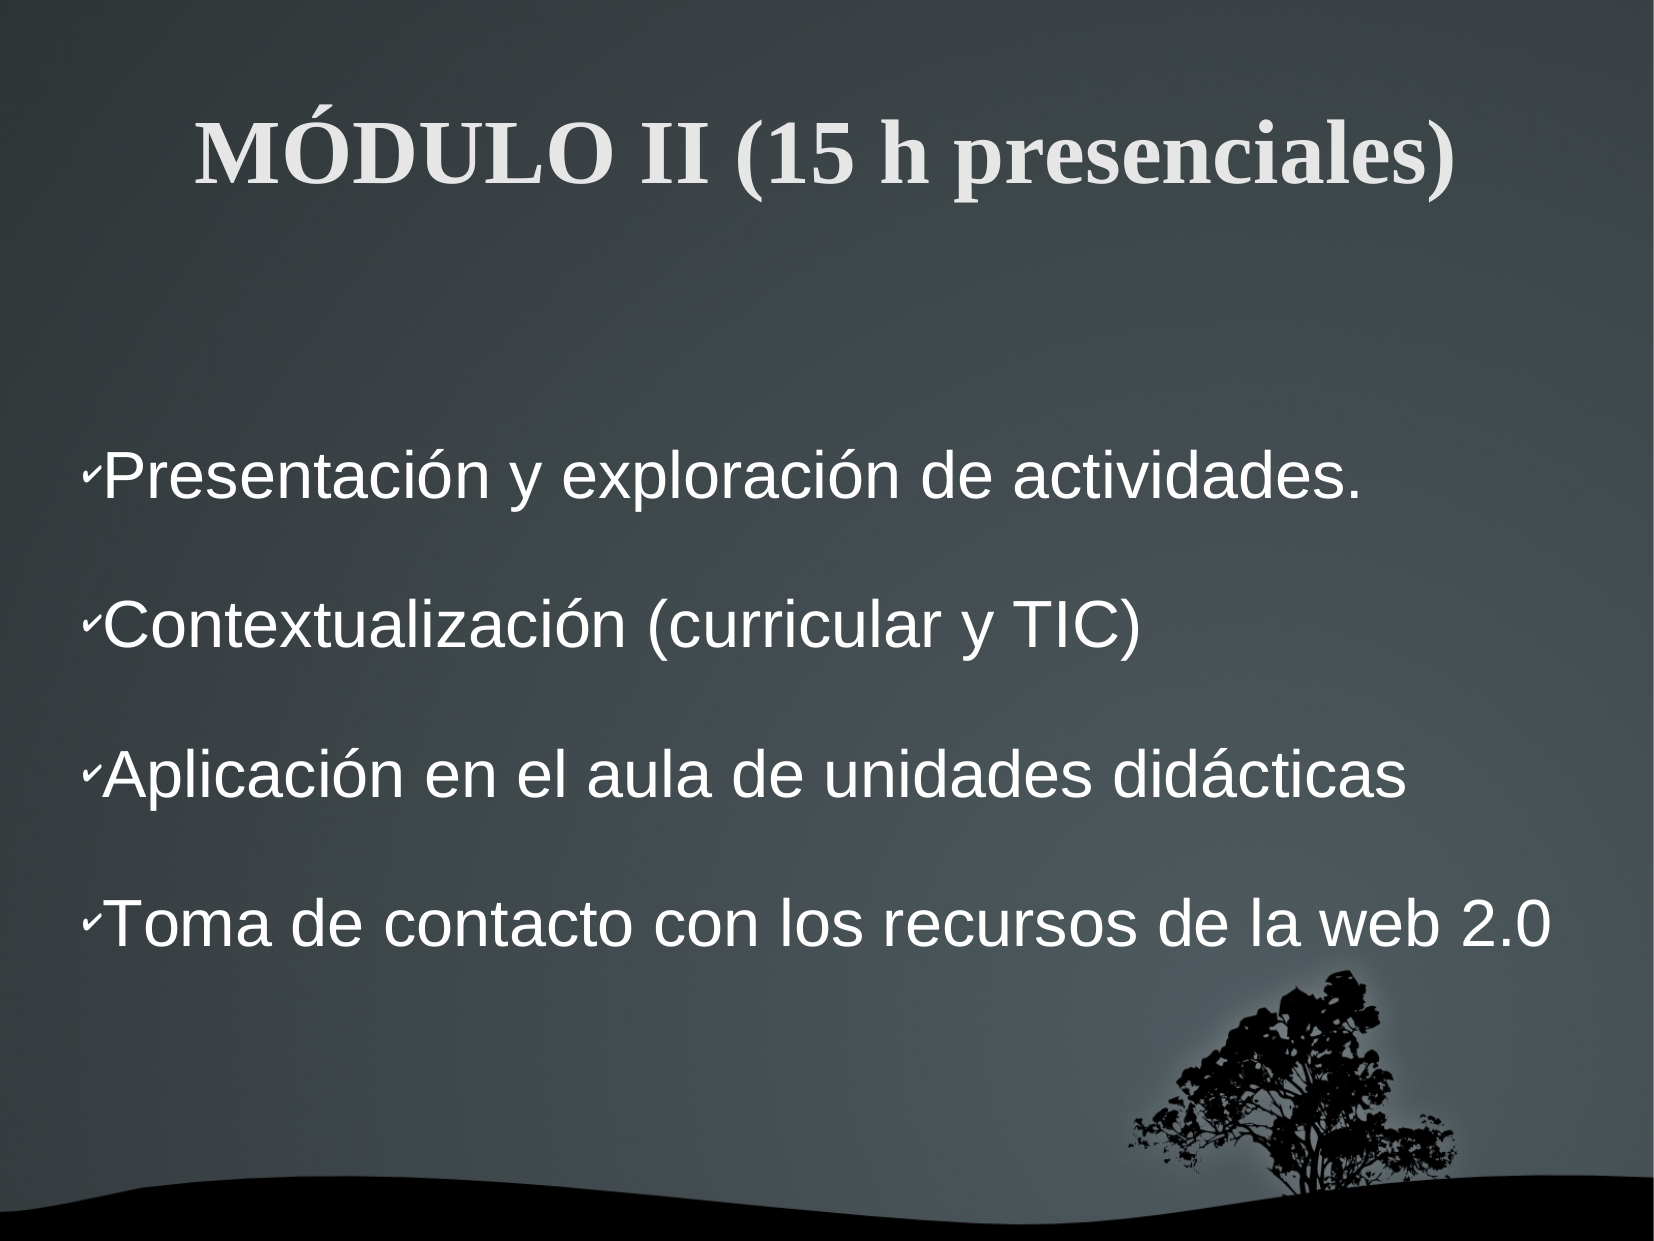

# MÓDULO II (15 h presenciales)
Presentación y exploración de actividades.
Contextualización (curricular y TIC)
Aplicación en el aula de unidades didácticas
Toma de contacto con los recursos de la web 2.0